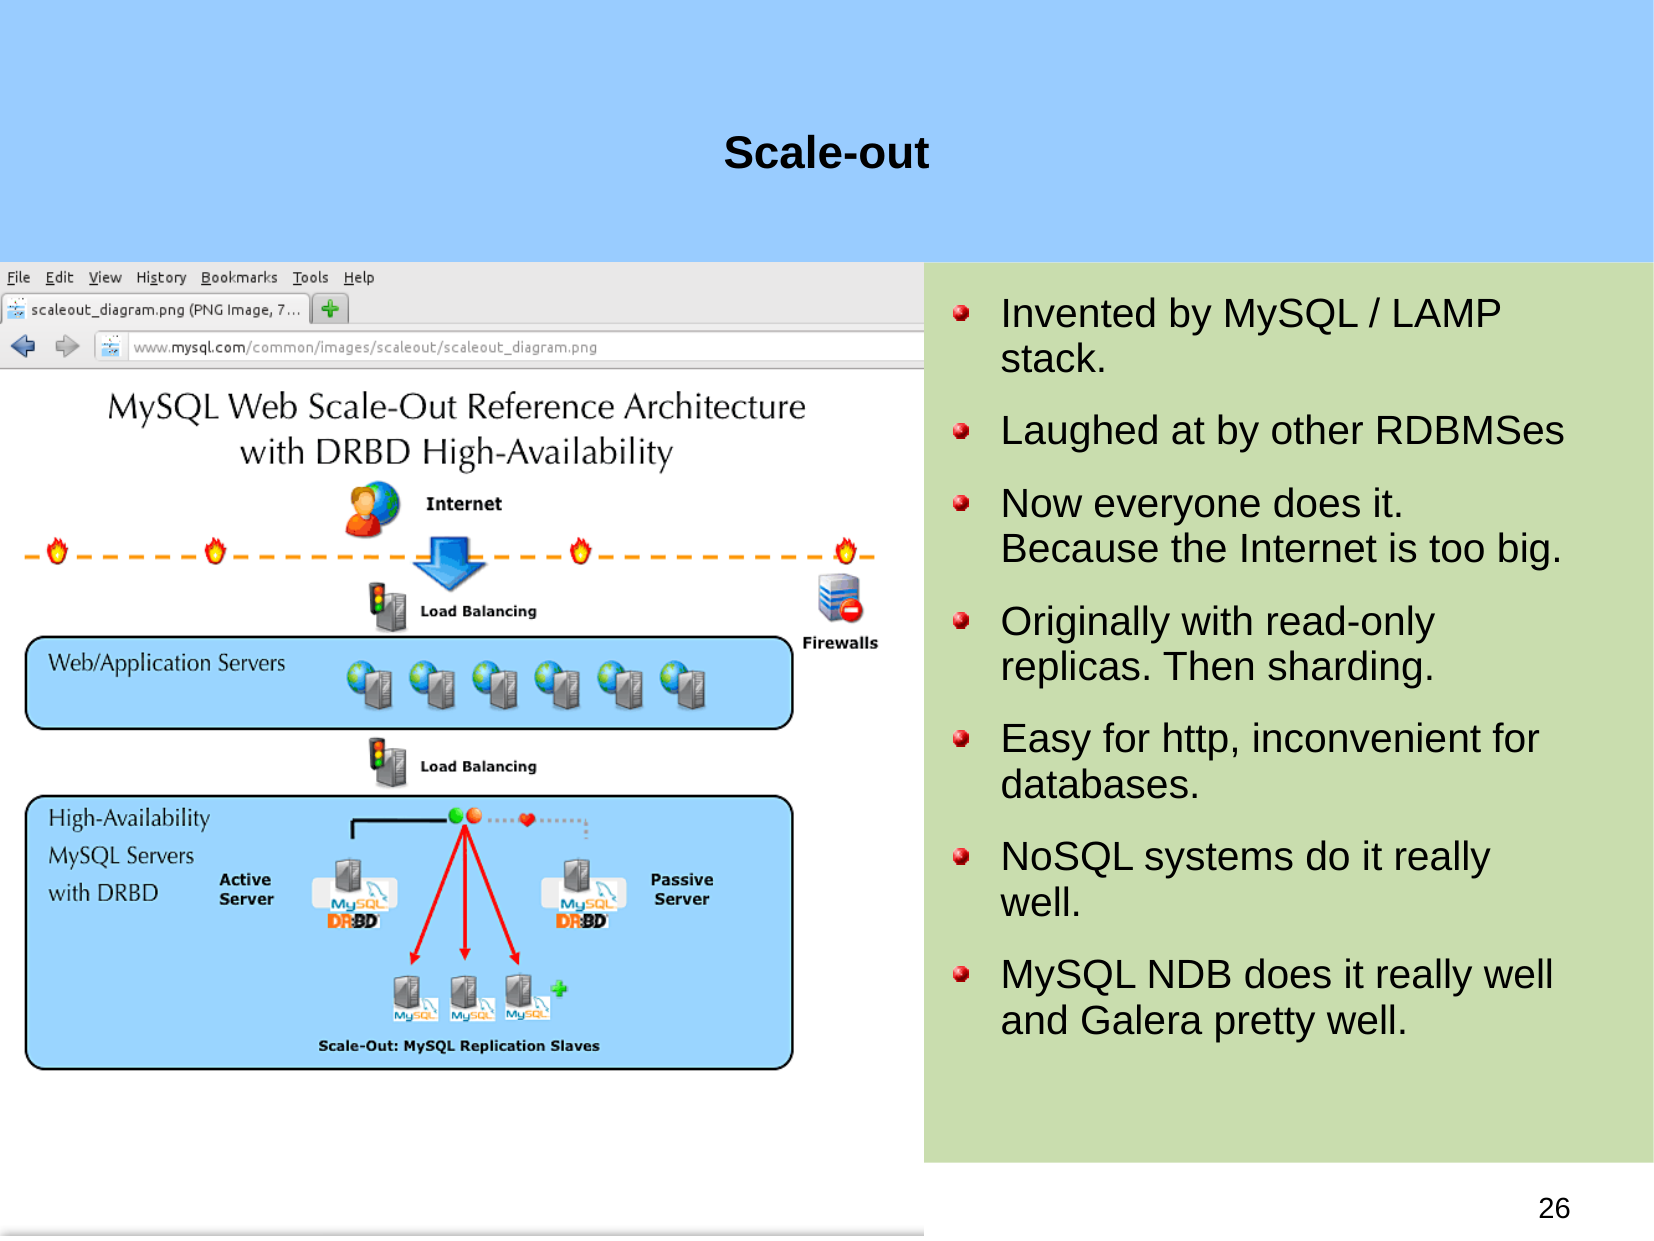

# Scale-out
Invented by MySQL / LAMP stack.
Laughed at by other RDBMSes
Now everyone does it. Because the Internet is too big.
Originally with read-only replicas. Then sharding.
Easy for http, inconvenient for databases.
NoSQL systems do it really well.
MySQL NDB does it really well and Galera pretty well.
2012-02-27
TTKK
26